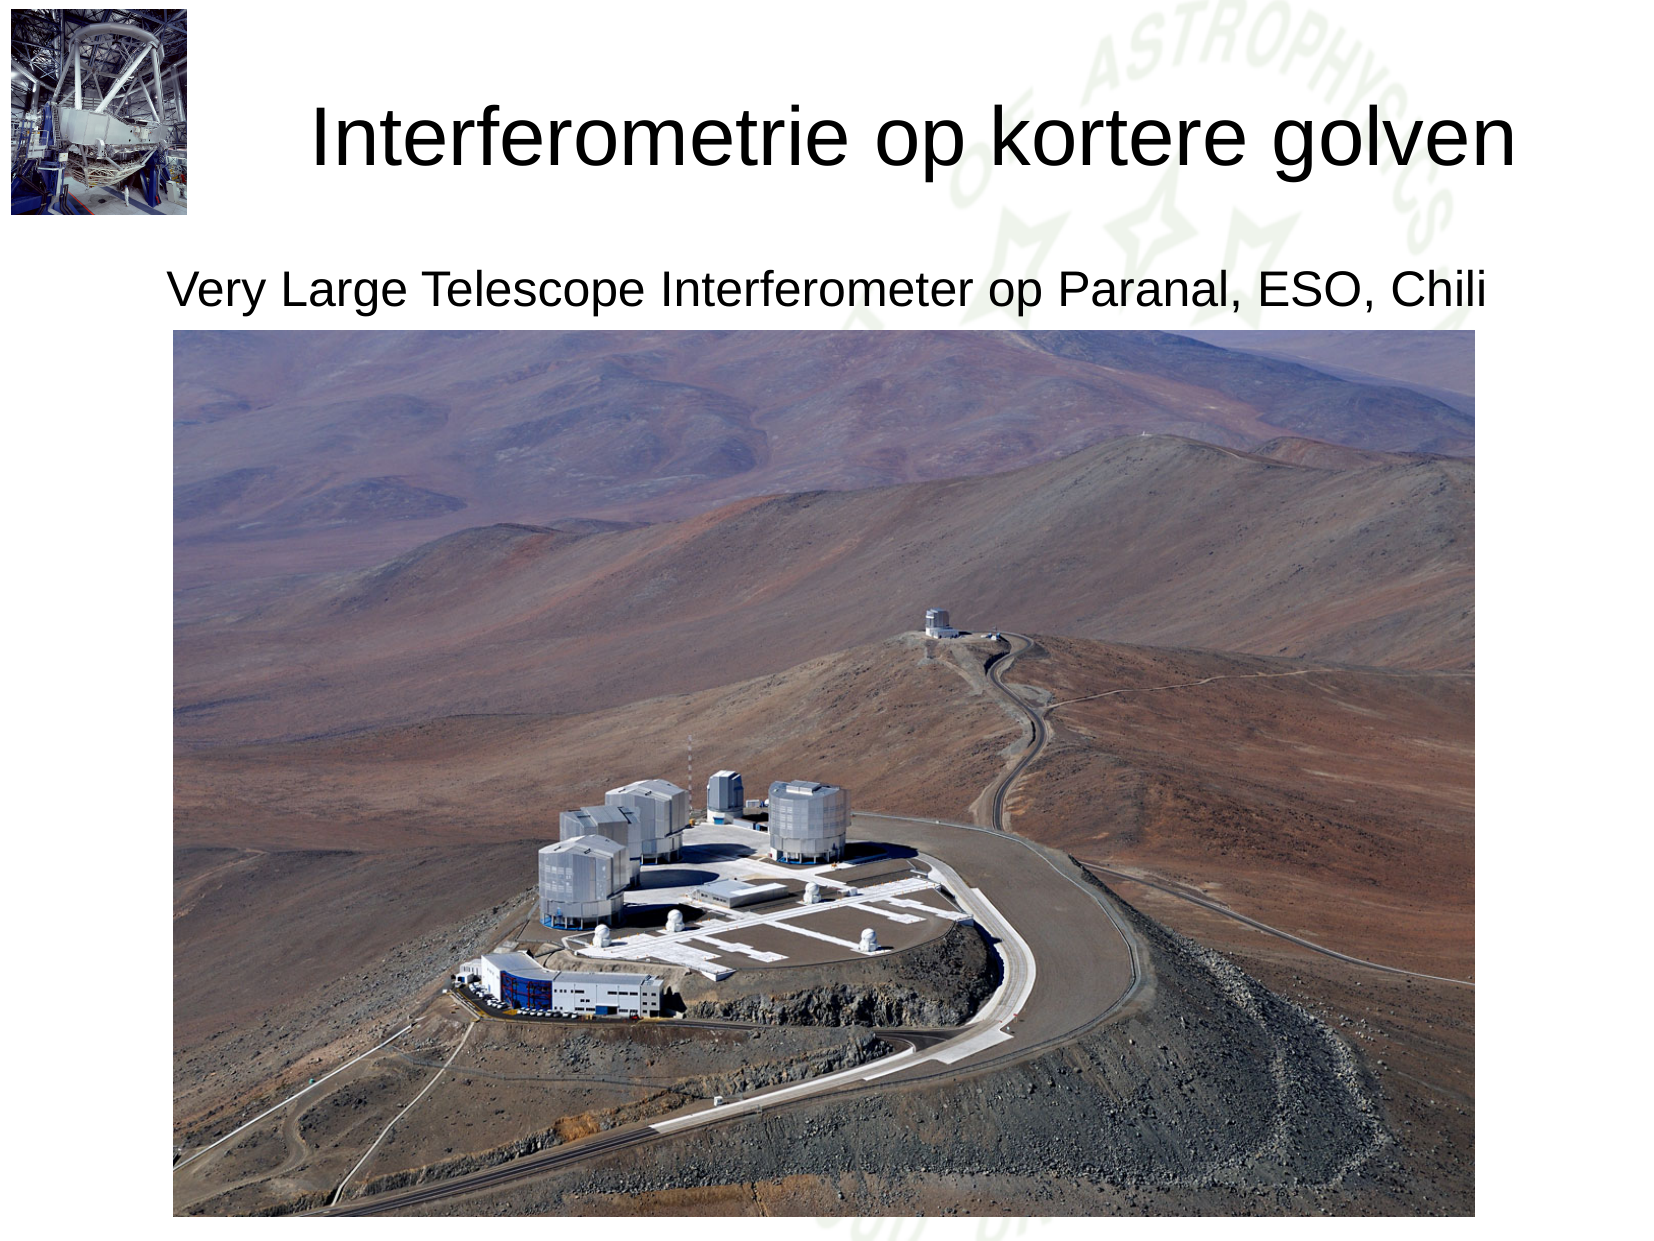

Interferometrie op kortere golven
Very Large Telescope Interferometer op Paranal, ESO, Chili